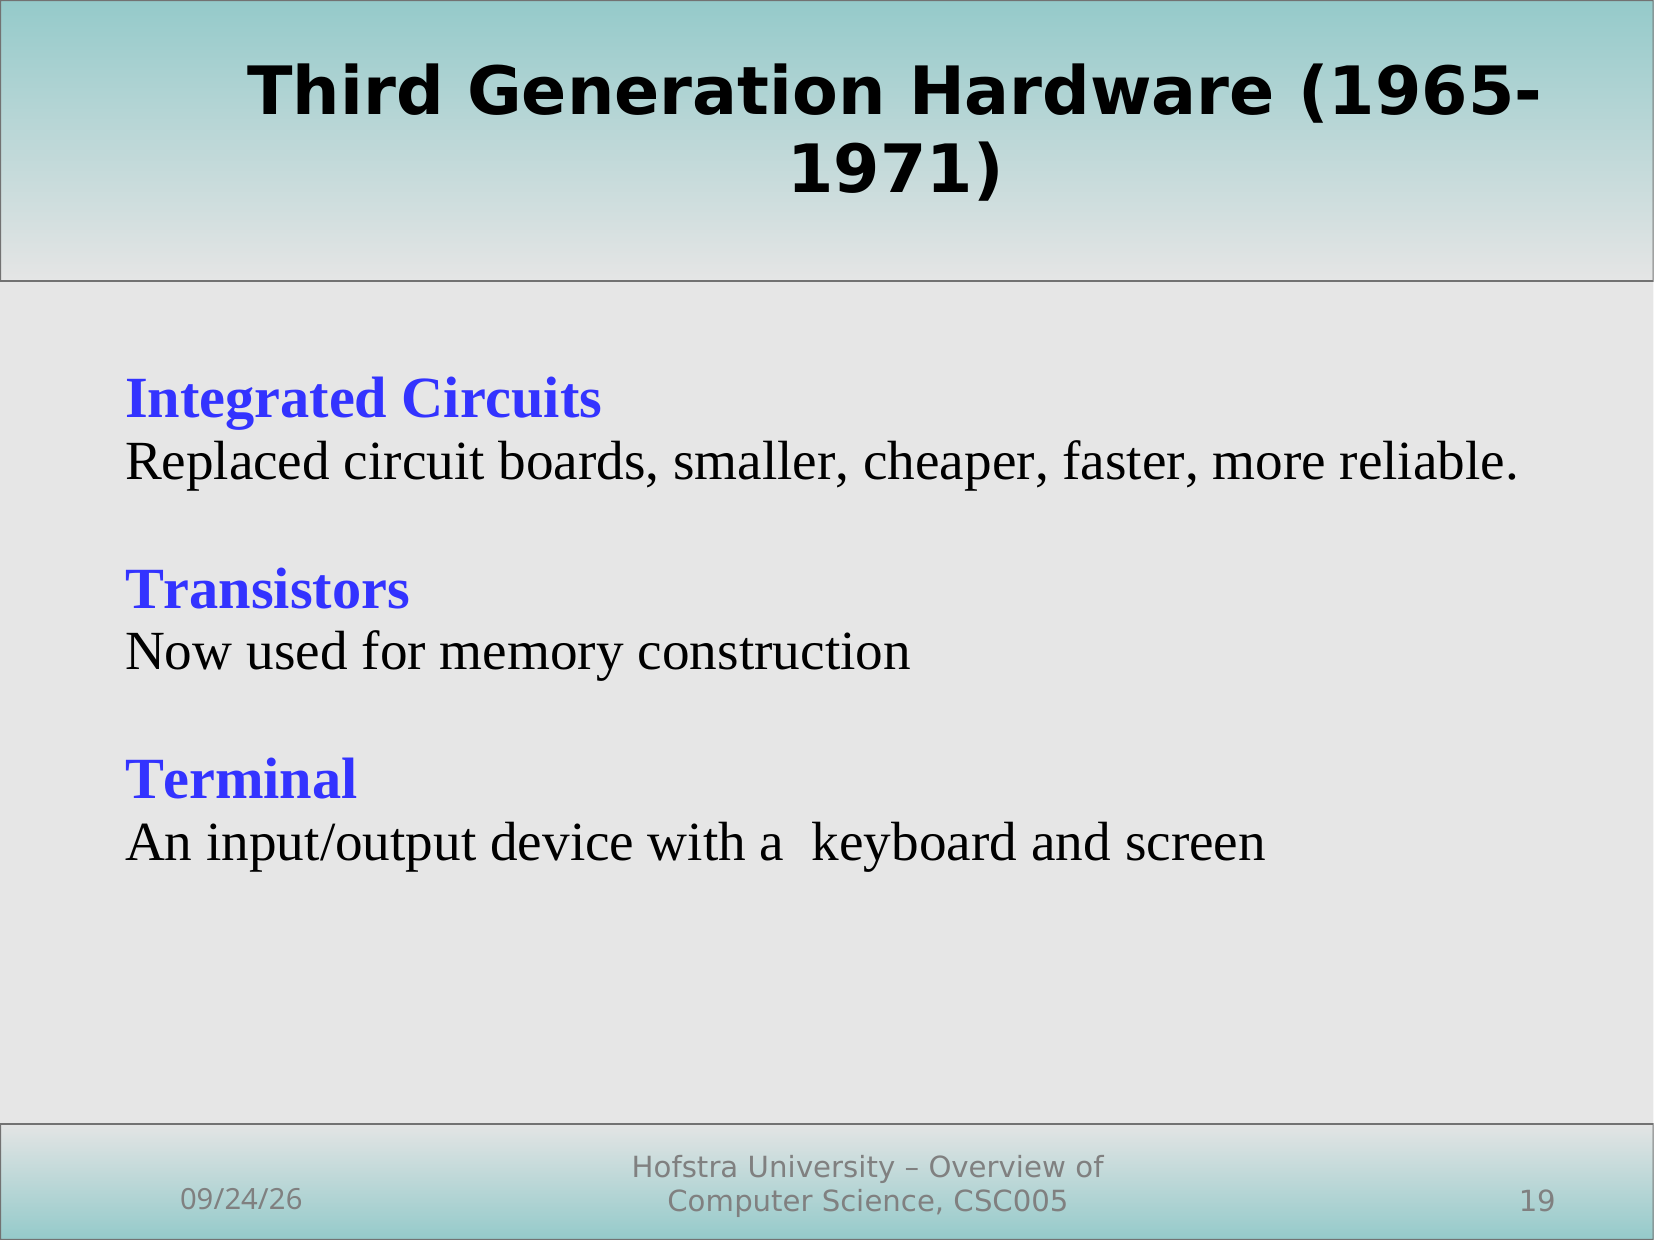

# Third Generation Hardware (1965-1971)
Integrated Circuits
Replaced circuit boards, smaller, cheaper, faster, more reliable.
Transistors
Now used for memory construction
Terminal
An input/output device with a keyboard and screen
19